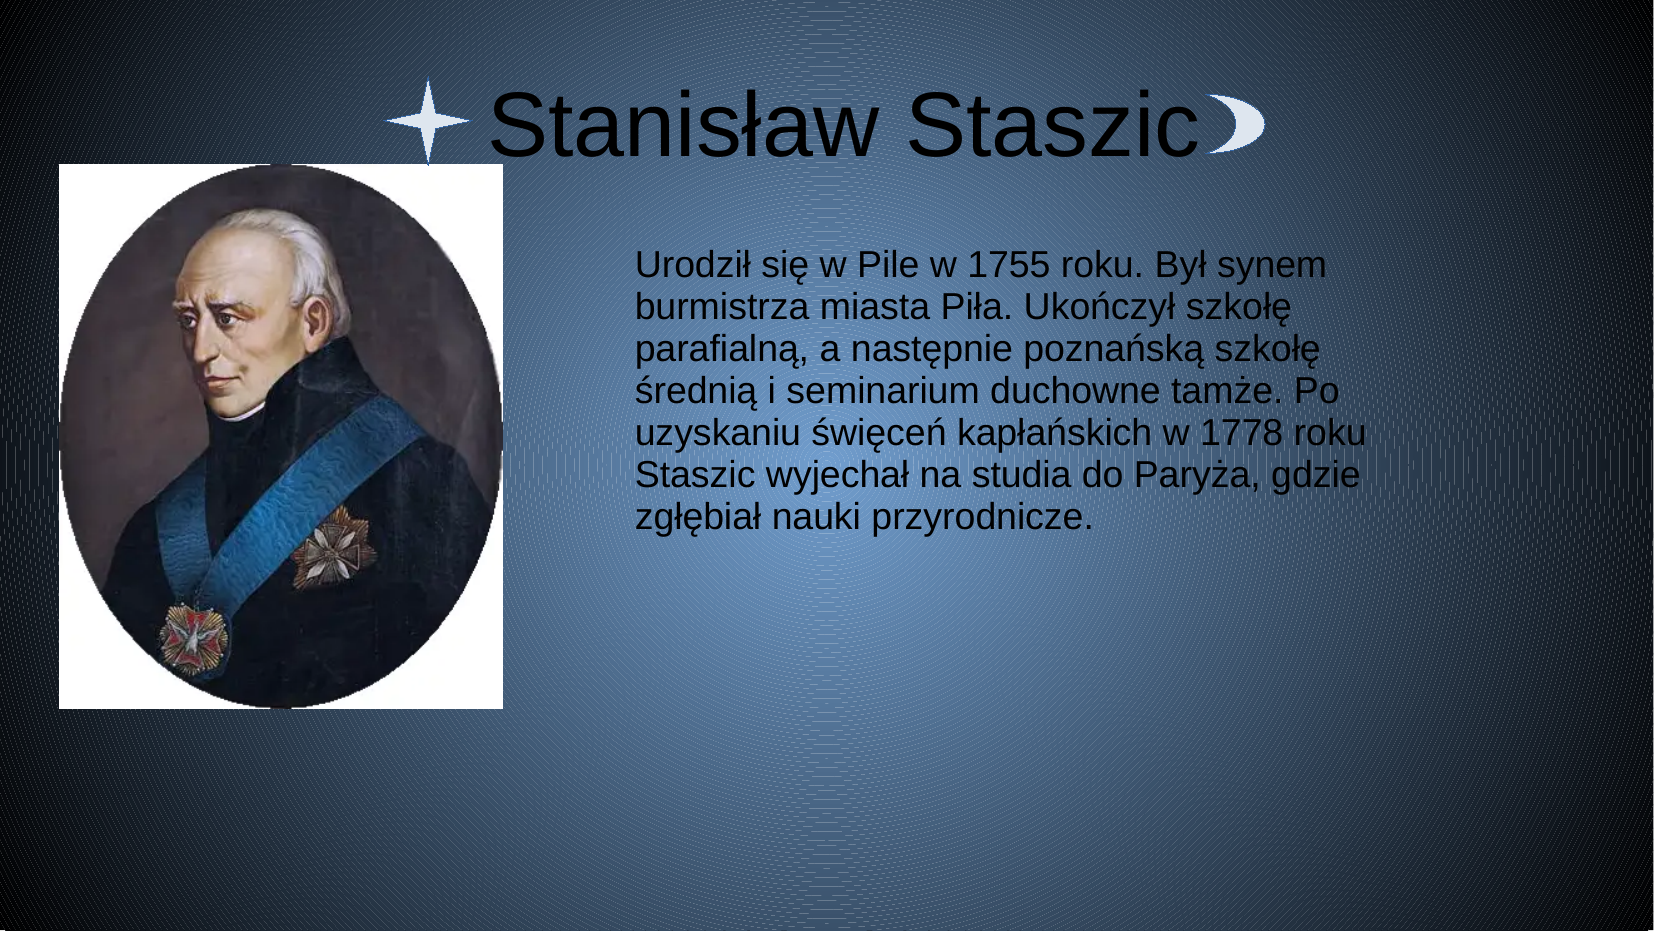

# Stanisław Staszic
Urodził się w Pile w 1755 roku. Był synem burmistrza miasta Piła. Ukończył szkołę parafialną, a następnie poznańską szkołę średnią i seminarium duchowne tamże. Po uzyskaniu święceń kapłańskich w 1778 roku Staszic wyjechał na studia do Paryża, gdzie zgłębiał nauki przyrodnicze.